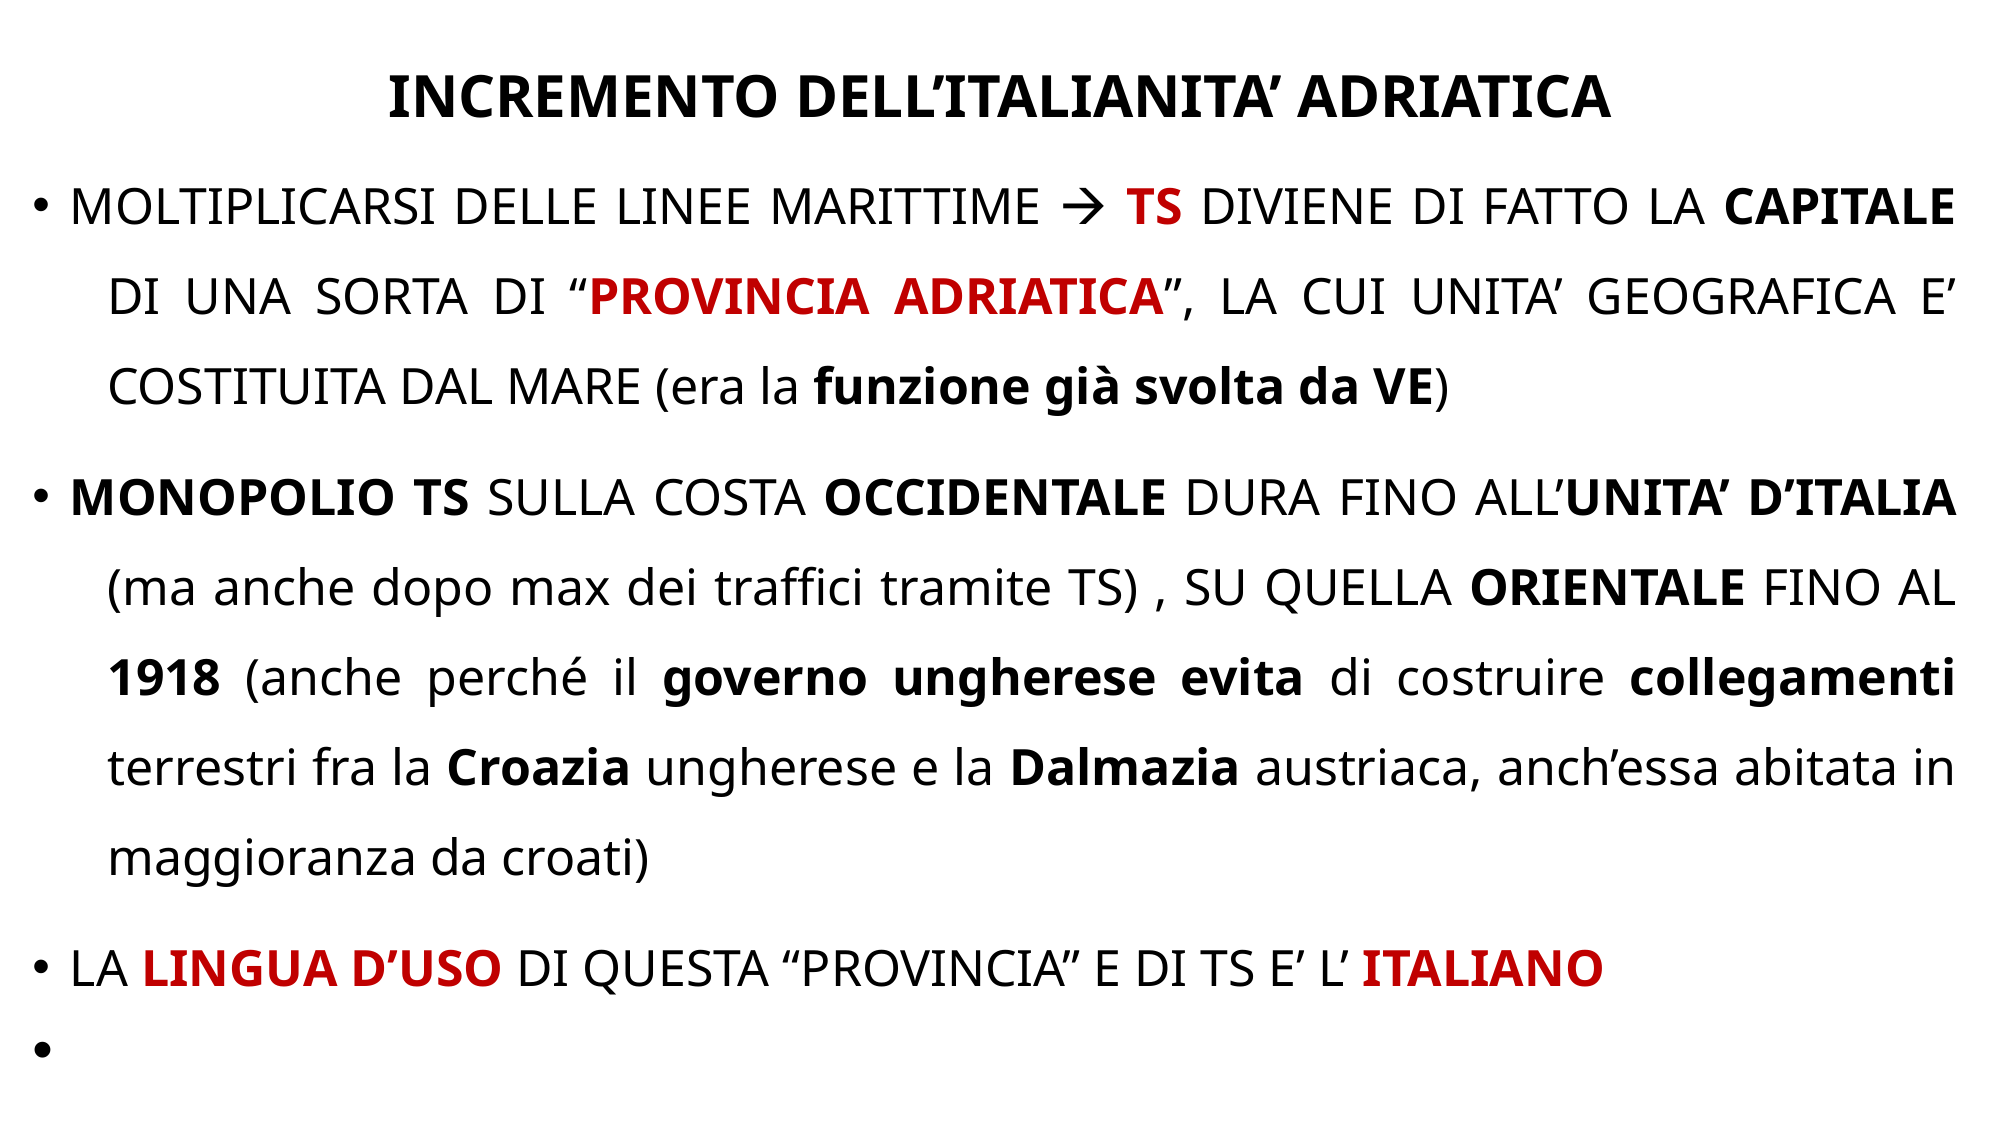

# INCREMENTO DELL’ITALIANITA’ ADRIATICA
MOLTIPLICARSI DELLE LINEE MARITTIME  TS DIVIENE DI FATTO LA CAPITALE DI UNA SORTA DI “PROVINCIA ADRIATICA”, LA CUI UNITA’ GEOGRAFICA E’ COSTITUITA DAL MARE (era la funzione già svolta da VE)
MONOPOLIO TS SULLA COSTA OCCIDENTALE DURA FINO ALL’UNITA’ D’ITALIA (ma anche dopo max dei traffici tramite TS) , SU QUELLA ORIENTALE FINO AL 1918 (anche perché il governo ungherese evita di costruire collegamenti terrestri fra la Croazia ungherese e la Dalmazia austriaca, anch’essa abitata in maggioranza da croati)
LA LINGUA D’USO DI QUESTA “PROVINCIA” E DI TS E’ L’ ITALIANO